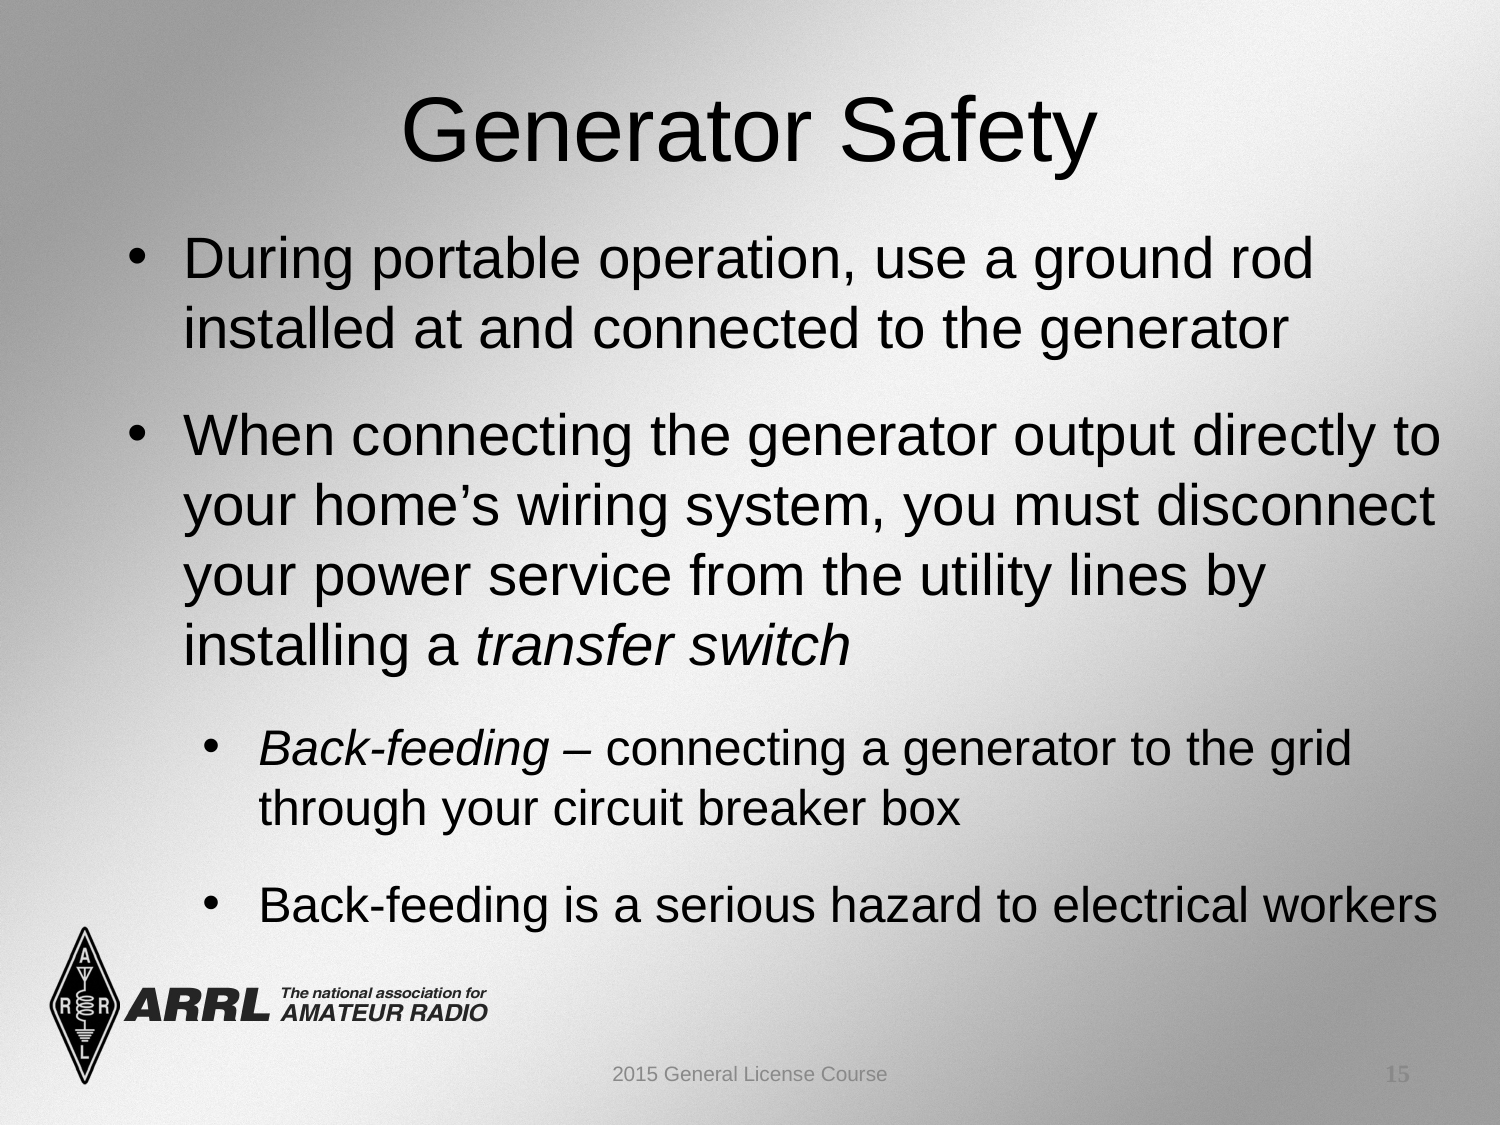

Generator Safety
During portable operation, use a ground rod installed at and connected to the generator
When connecting the generator output directly to your home’s wiring system, you must disconnect your power service from the utility lines by installing a transfer switch
Back-feeding – connecting a generator to the grid through your circuit breaker box
Back-feeding is a serious hazard to electrical workers
2015 General License Course